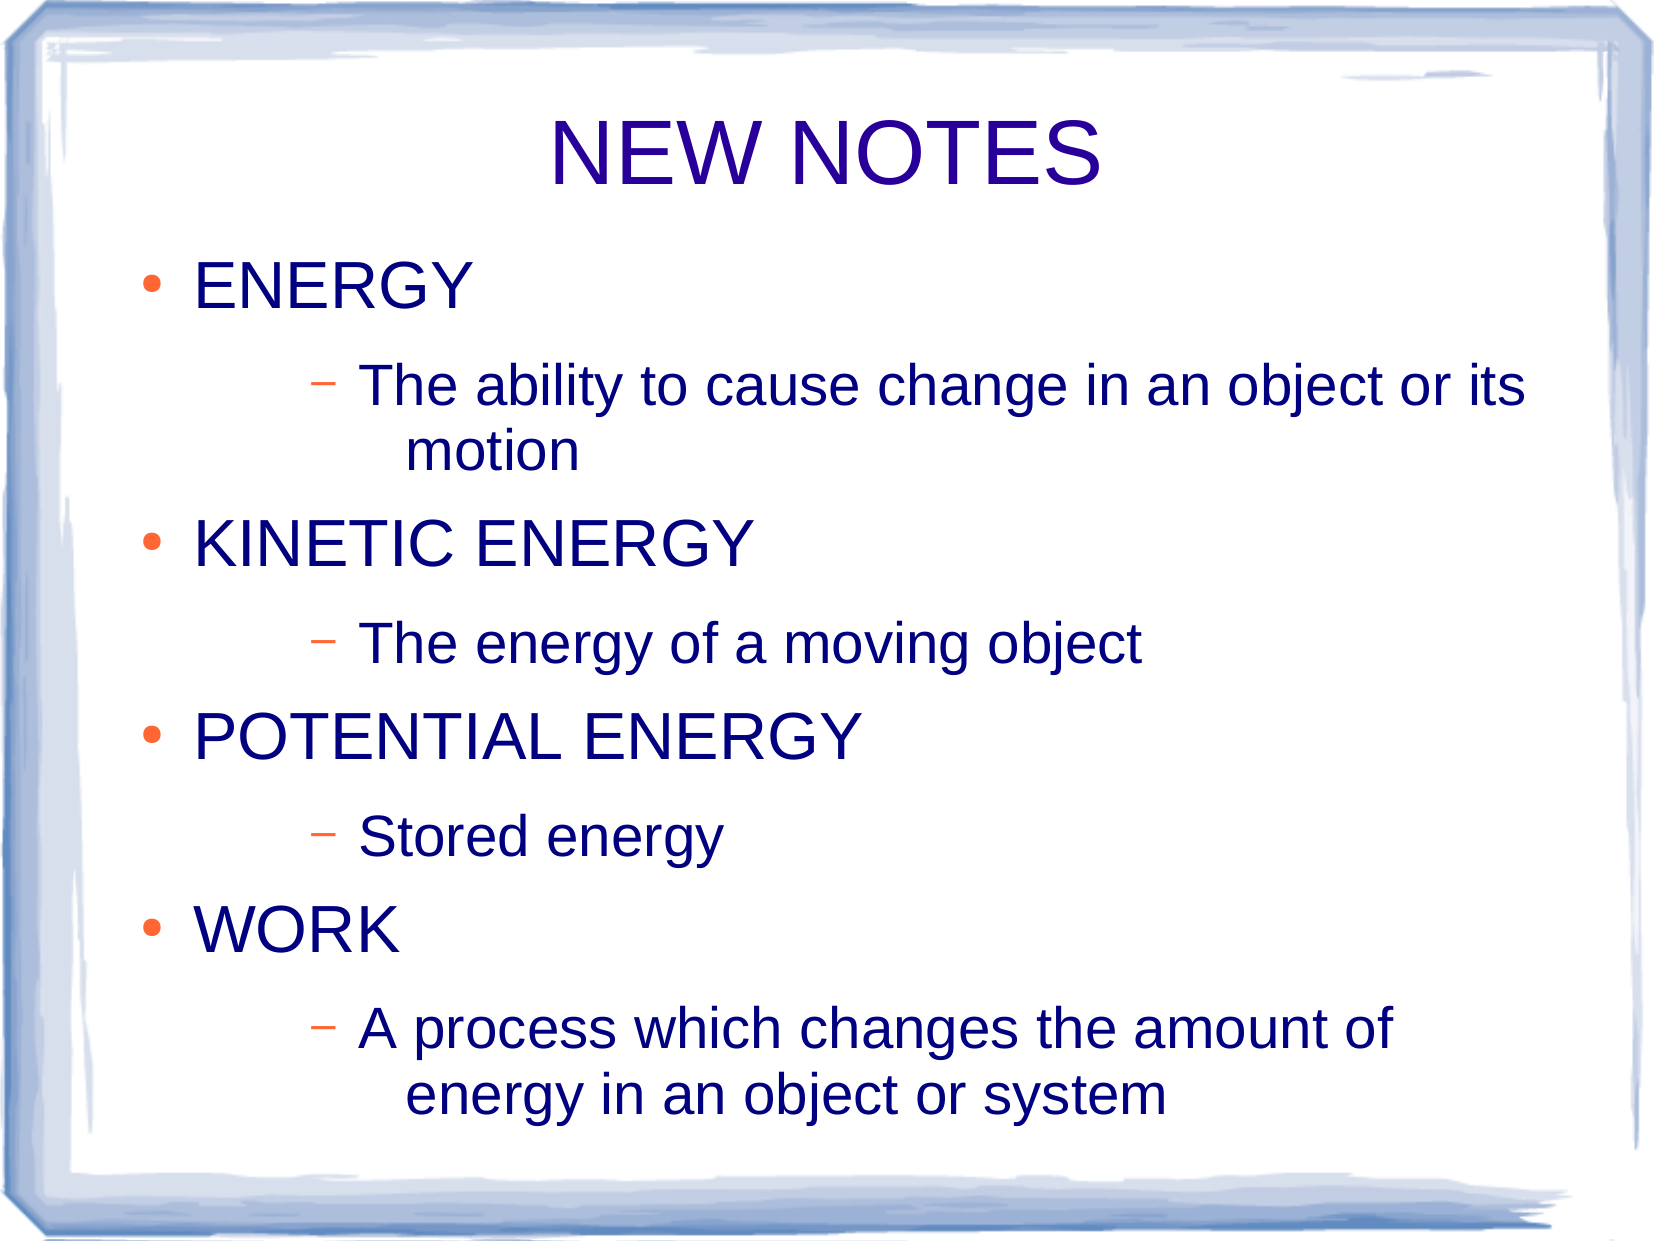

# NEW NOTES
ENERGY
The ability to cause change in an object or its motion
KINETIC ENERGY
The energy of a moving object
POTENTIAL ENERGY
Stored energy
WORK
A process which changes the amount of energy in an object or system